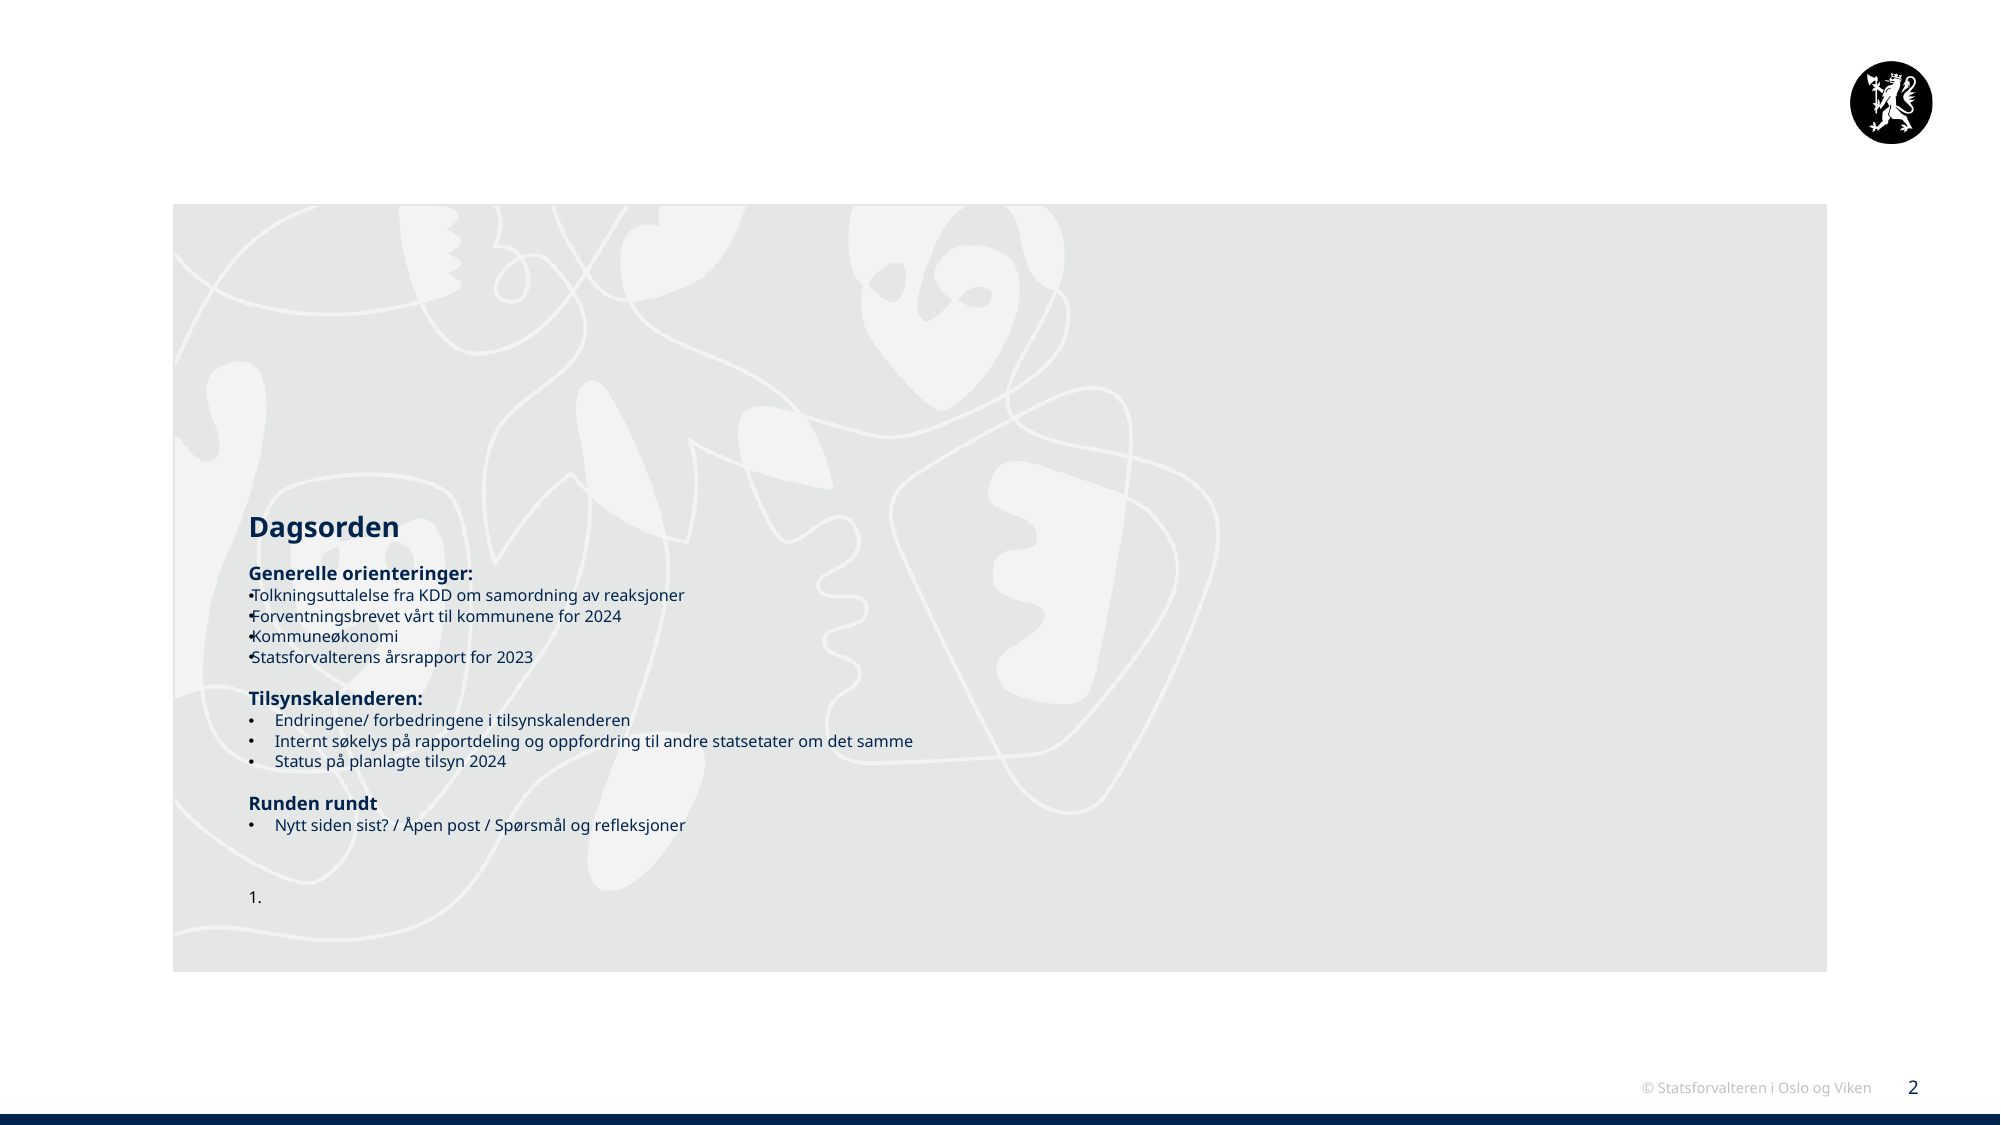

# Dagsorden
Dagsorden
Generelle orienteringer:
Tolkningsuttalelse fra KDD om samordning av reaksjoner
Forventningsbrevet vårt til kommunene for 2024
Kommuneøkonomi
Statsforvalterens årsrapport for 2023
Tilsynskalenderen:
Endringene/ forbedringene i tilsynskalenderen
Internt søkelys på rapportdeling og oppfordring til andre statsetater om det samme
Status på planlagte tilsyn 2024
Runden rundt
Nytt siden sist? / Åpen post / Spørsmål og refleksjoner